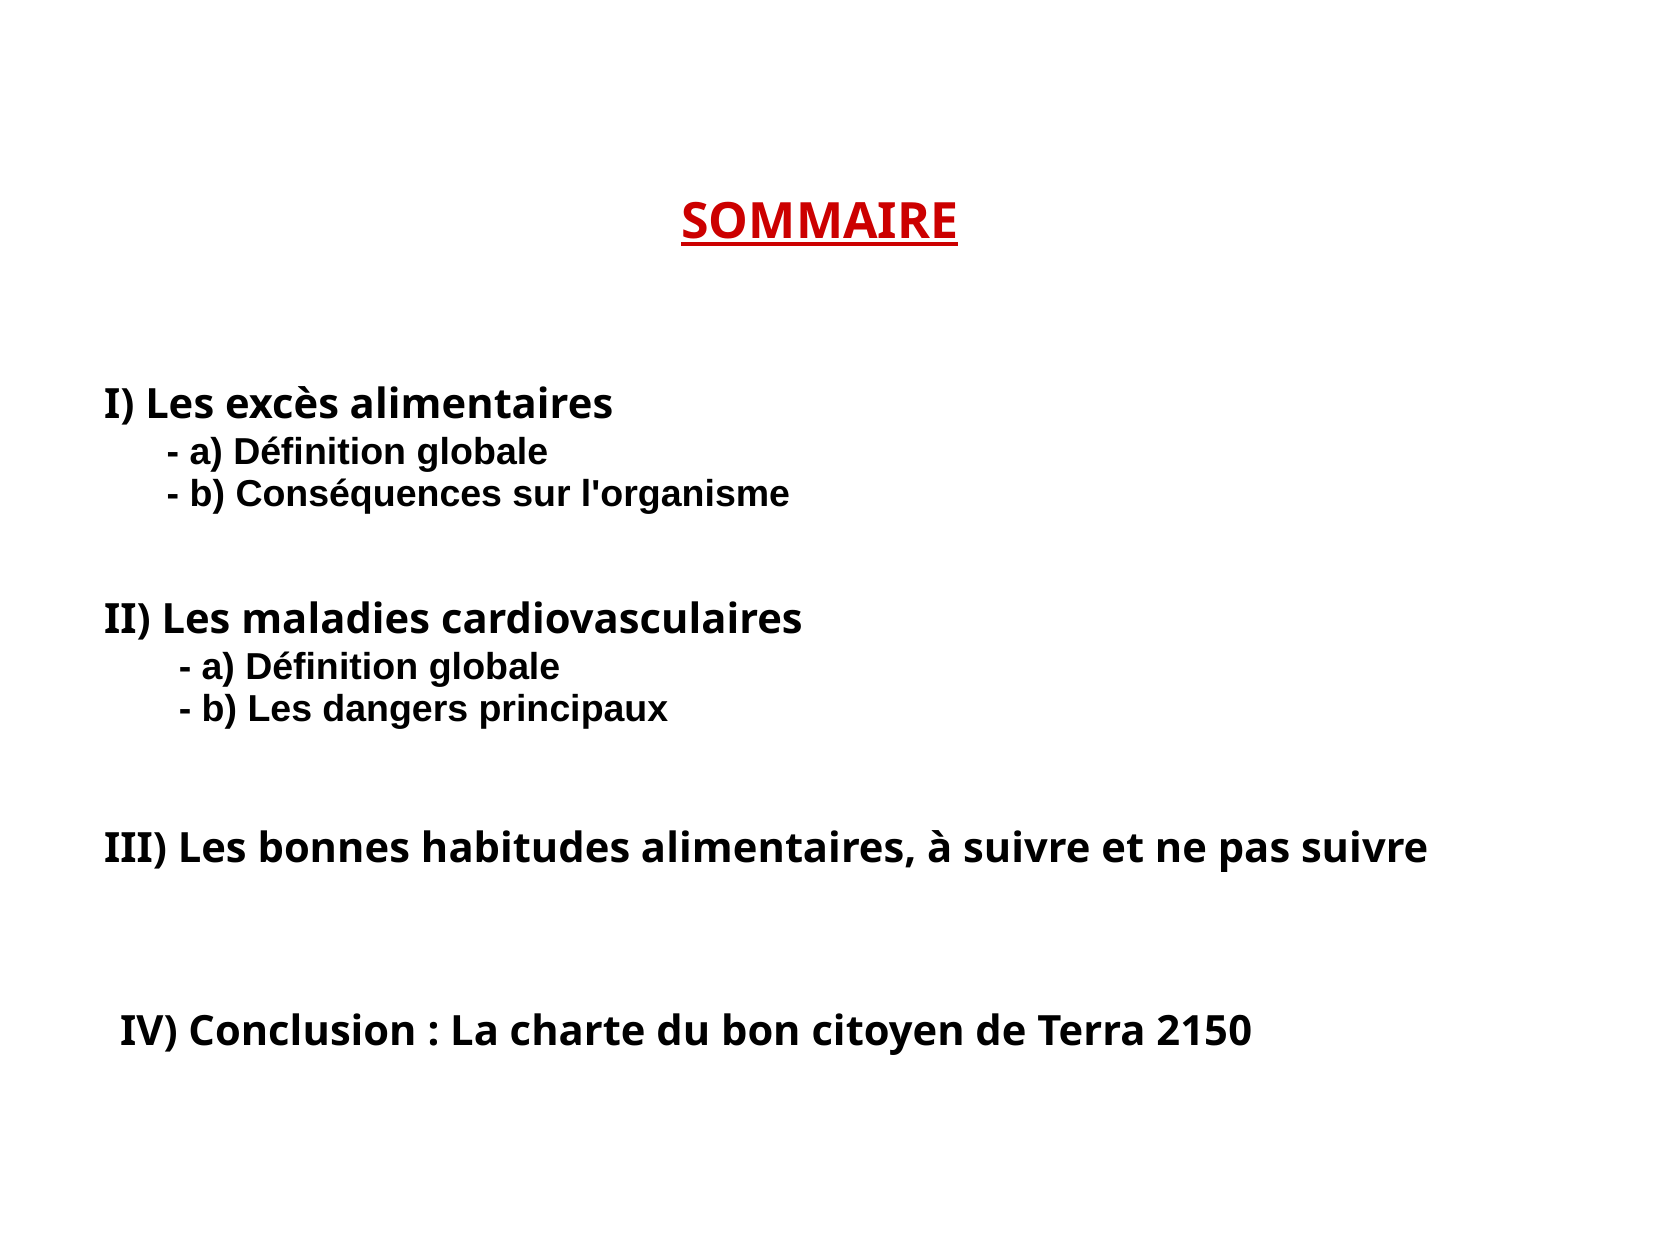

# SOMMAIRE
 I) Les excès alimentaires
 - a) Définition globale
 - b) Conséquences sur l'organisme
 II) Les maladies cardiovasculaires
 - a) Définition globale
 - b) Les dangers principaux
 III) Les bonnes habitudes alimentaires, à suivre et ne pas suivre
IV) Conclusion : La charte du bon citoyen de Terra 2150